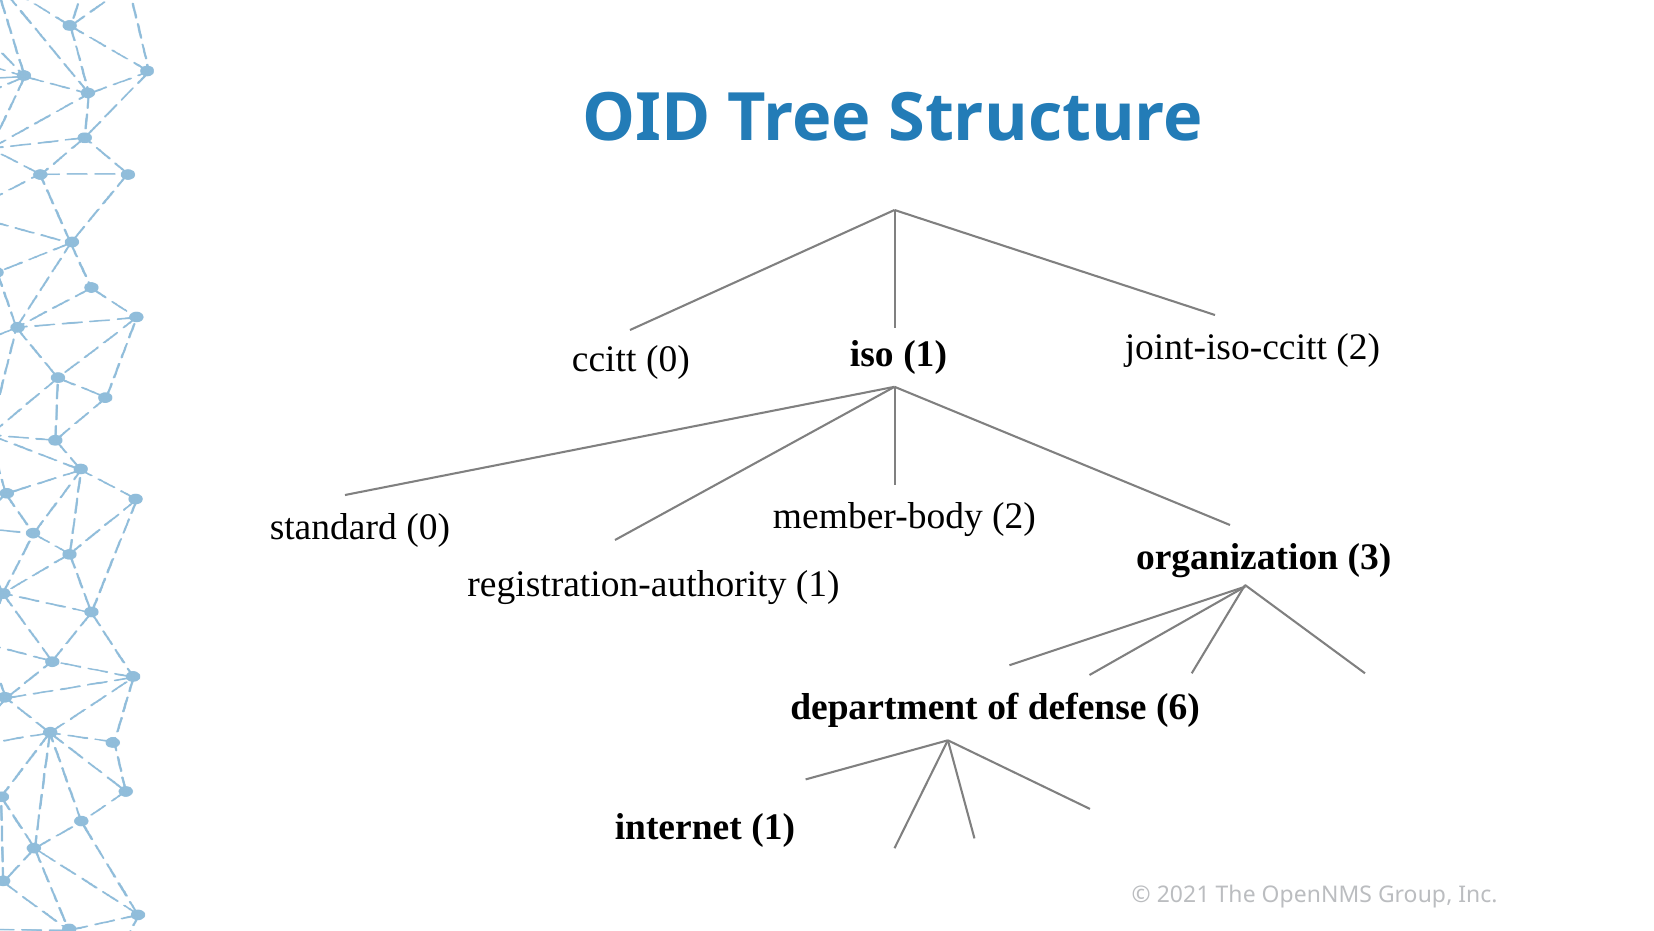

# OID Tree Structure
joint-iso-ccitt (2)
iso (1)
ccitt (0)
member-body (2)
standard (0)
organization (3)
registration-authority (1)
department of defense (6)
internet (1)